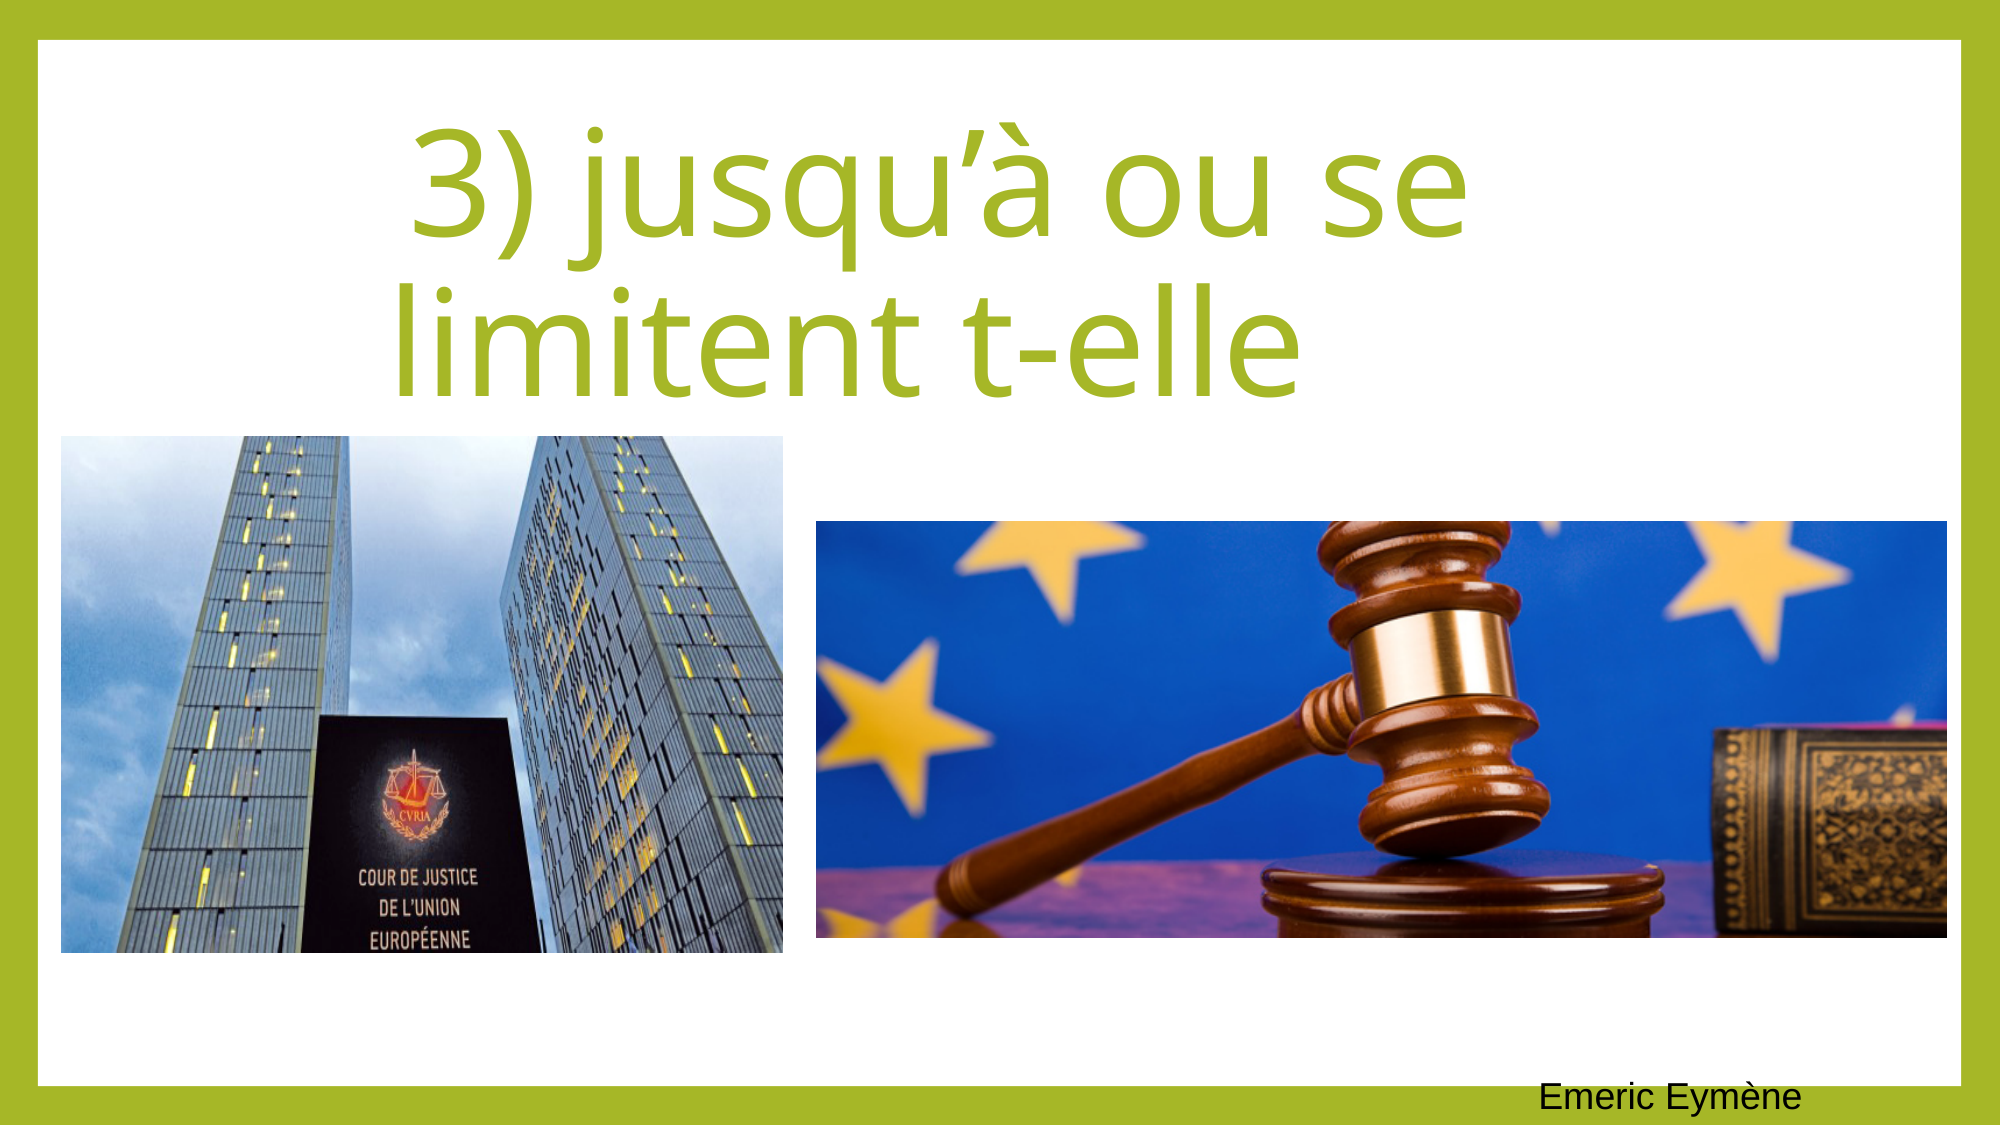

# 3) jusqu’à ou se limitent t-elle
Emeric Eymène